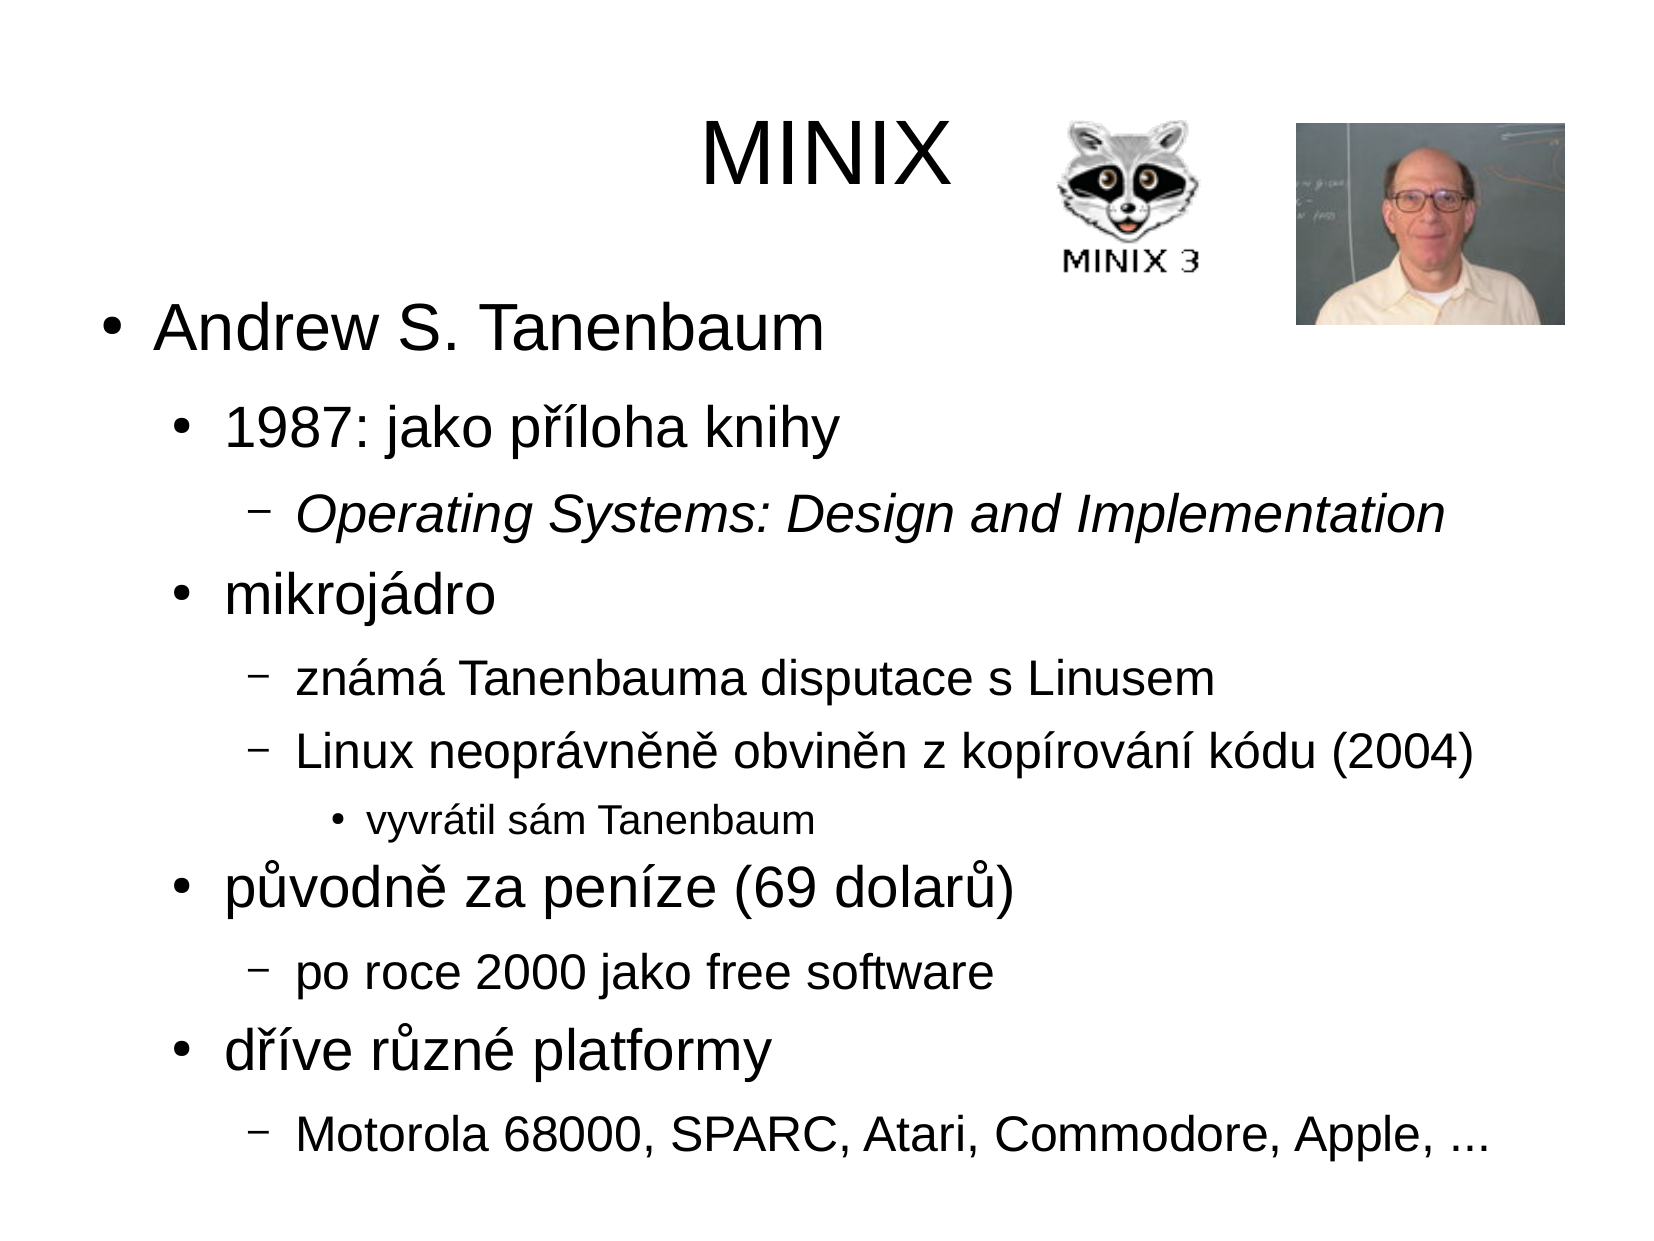

# MINIX
Andrew S. Tanenbaum
1987: jako příloha knihy
Operating Systems: Design and Implementation
mikrojádro
známá Tanenbauma disputace s Linusem
Linux neoprávněně obviněn z kopírování kódu (2004)
vyvrátil sám Tanenbaum
původně za peníze (69 dolarů)
po roce 2000 jako free software
dříve různé platformy
Motorola 68000, SPARC, Atari, Commodore, Apple, ...